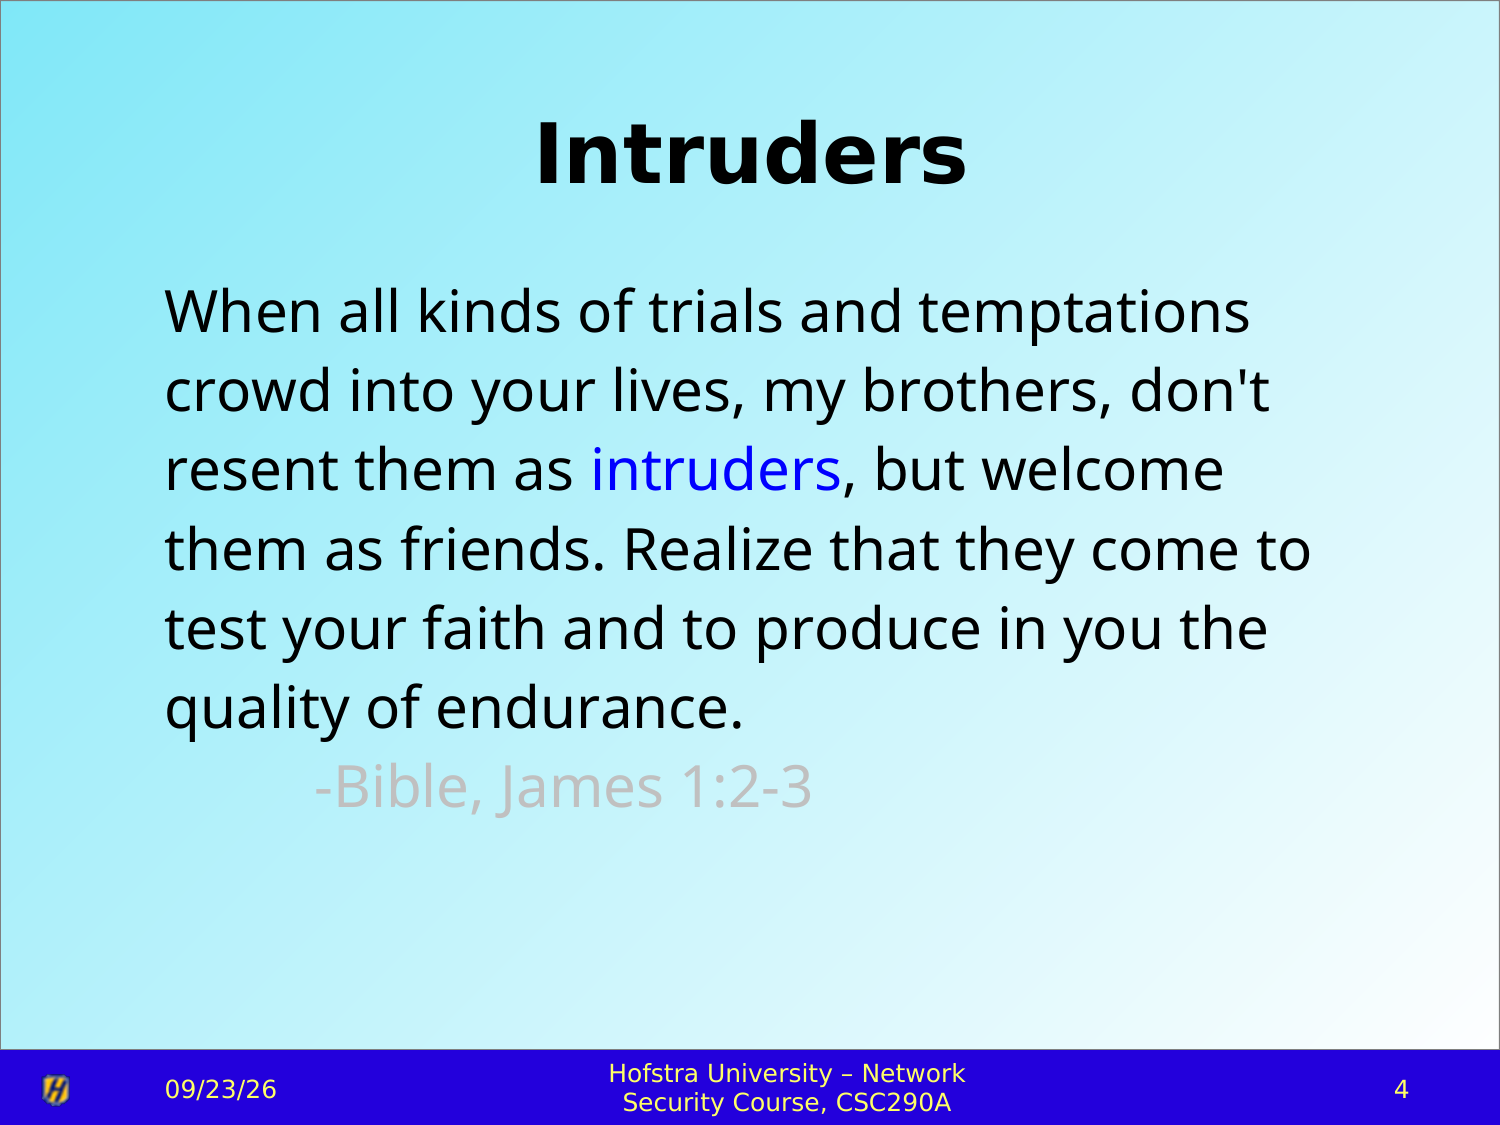

# Intruders
When all kinds of trials and temptations crowd into your lives, my brothers, don't resent them as intruders, but welcome them as friends. Realize that they come to test your faith and to produce in you the quality of endurance.
	-Bible, James 1:2-3
4